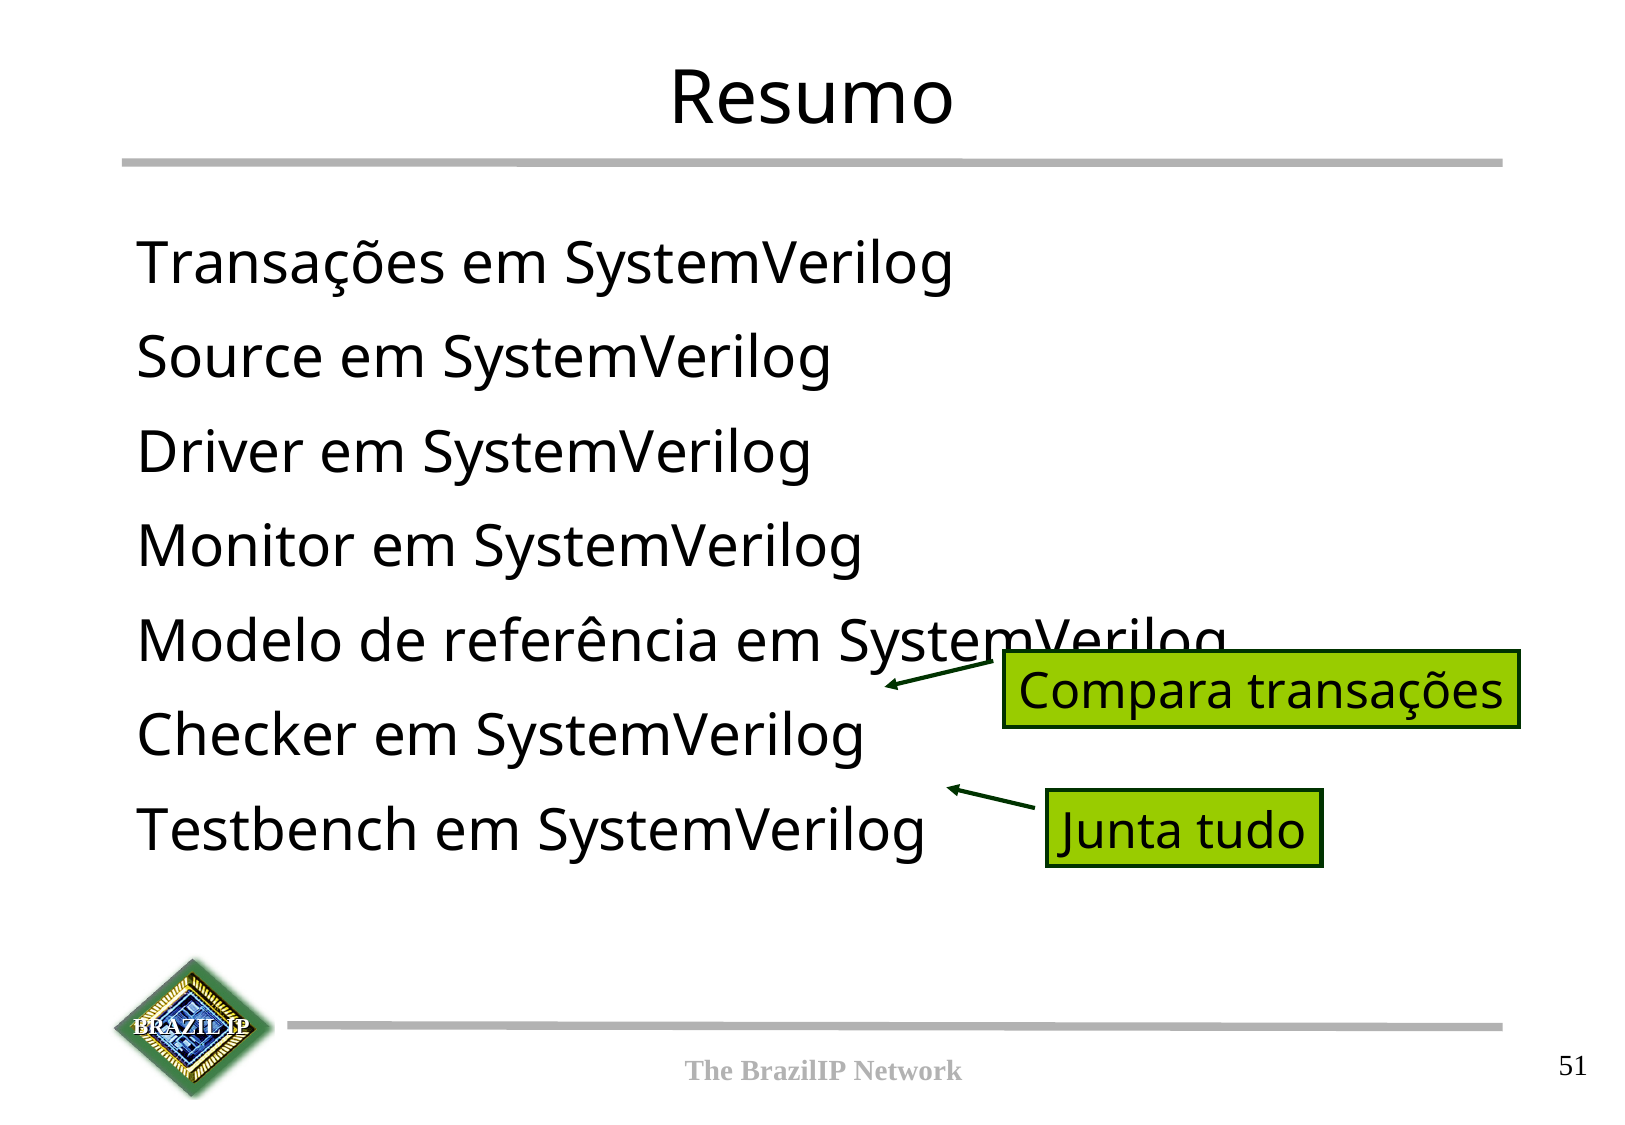

# Resumo
Transações em SystemVerilog
Source em SystemVerilog
Driver em SystemVerilog
Monitor em SystemVerilog
Modelo de referência em SystemVerilog
Checker em SystemVerilog
Testbench em SystemVerilog
Compara transações
Junta tudo
51